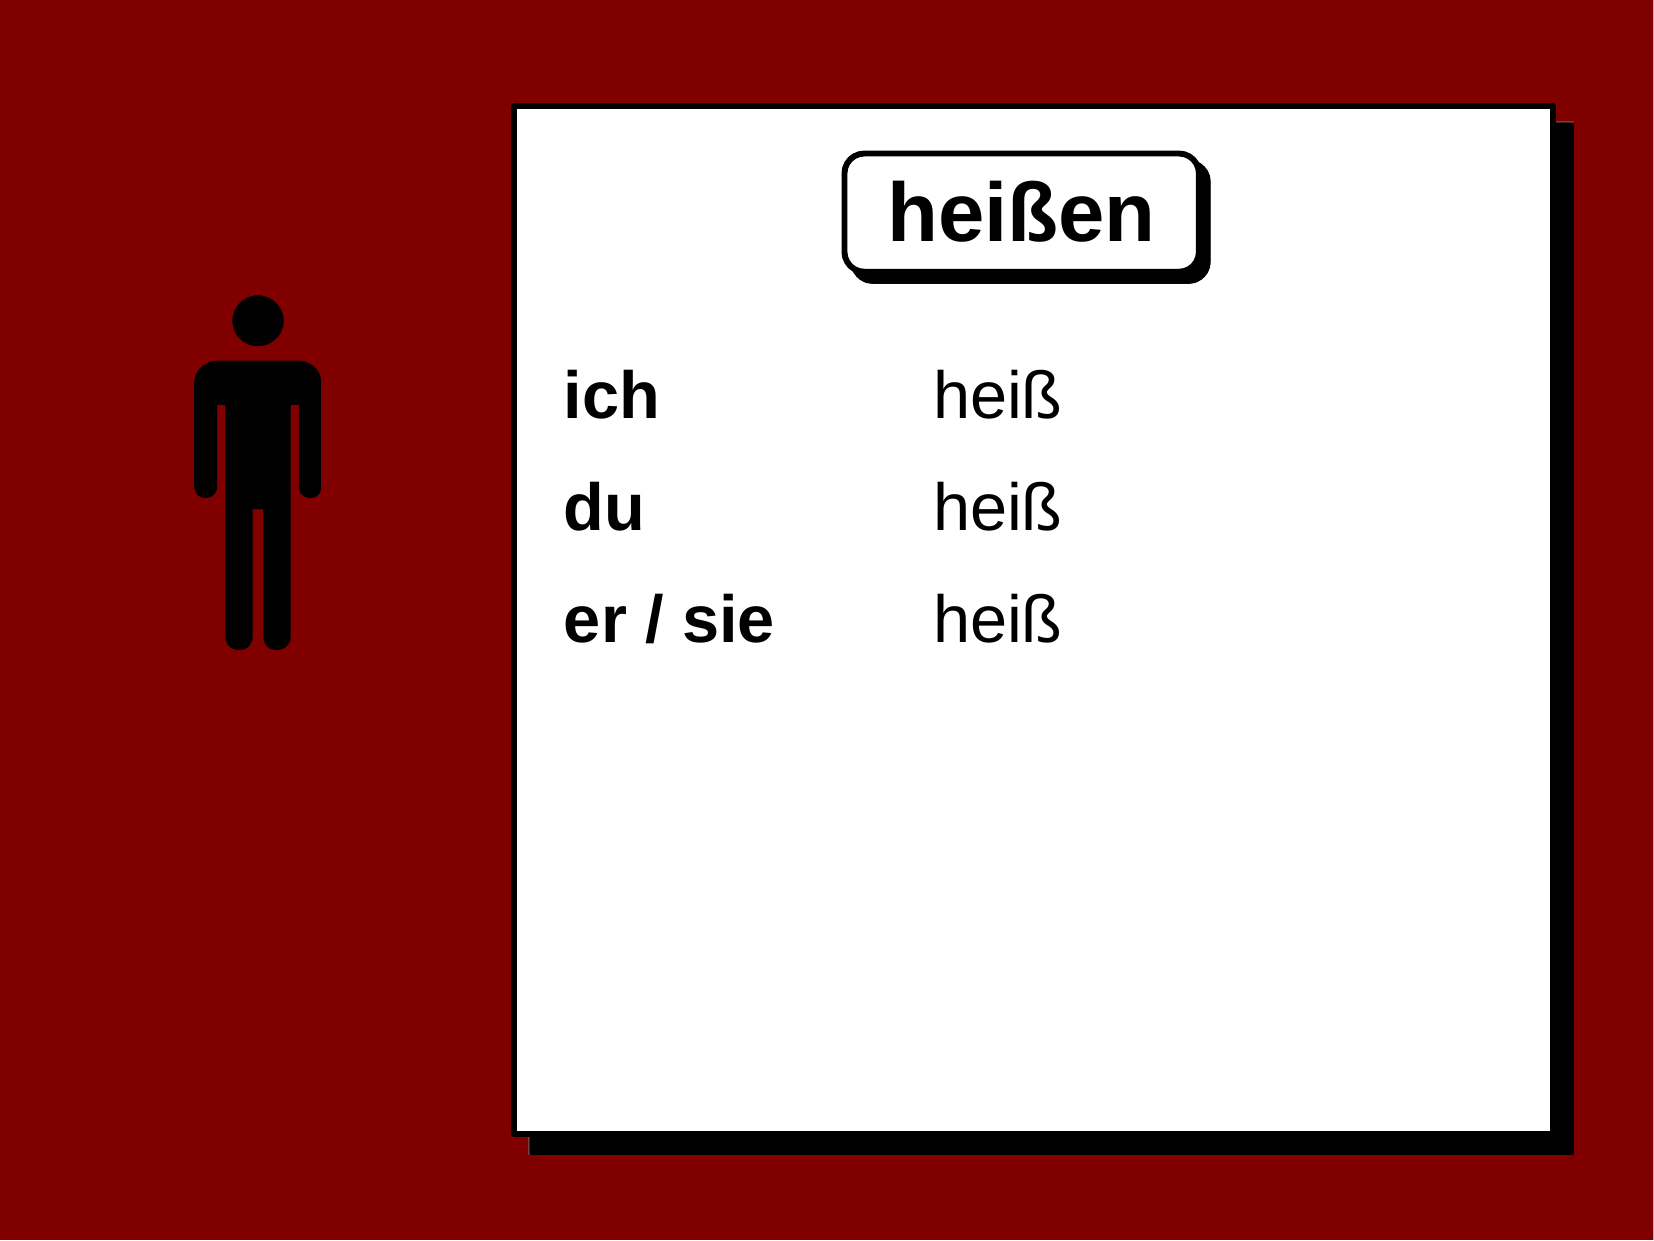

heißen
ich				heiß
du				heiß
er / sie			heiß